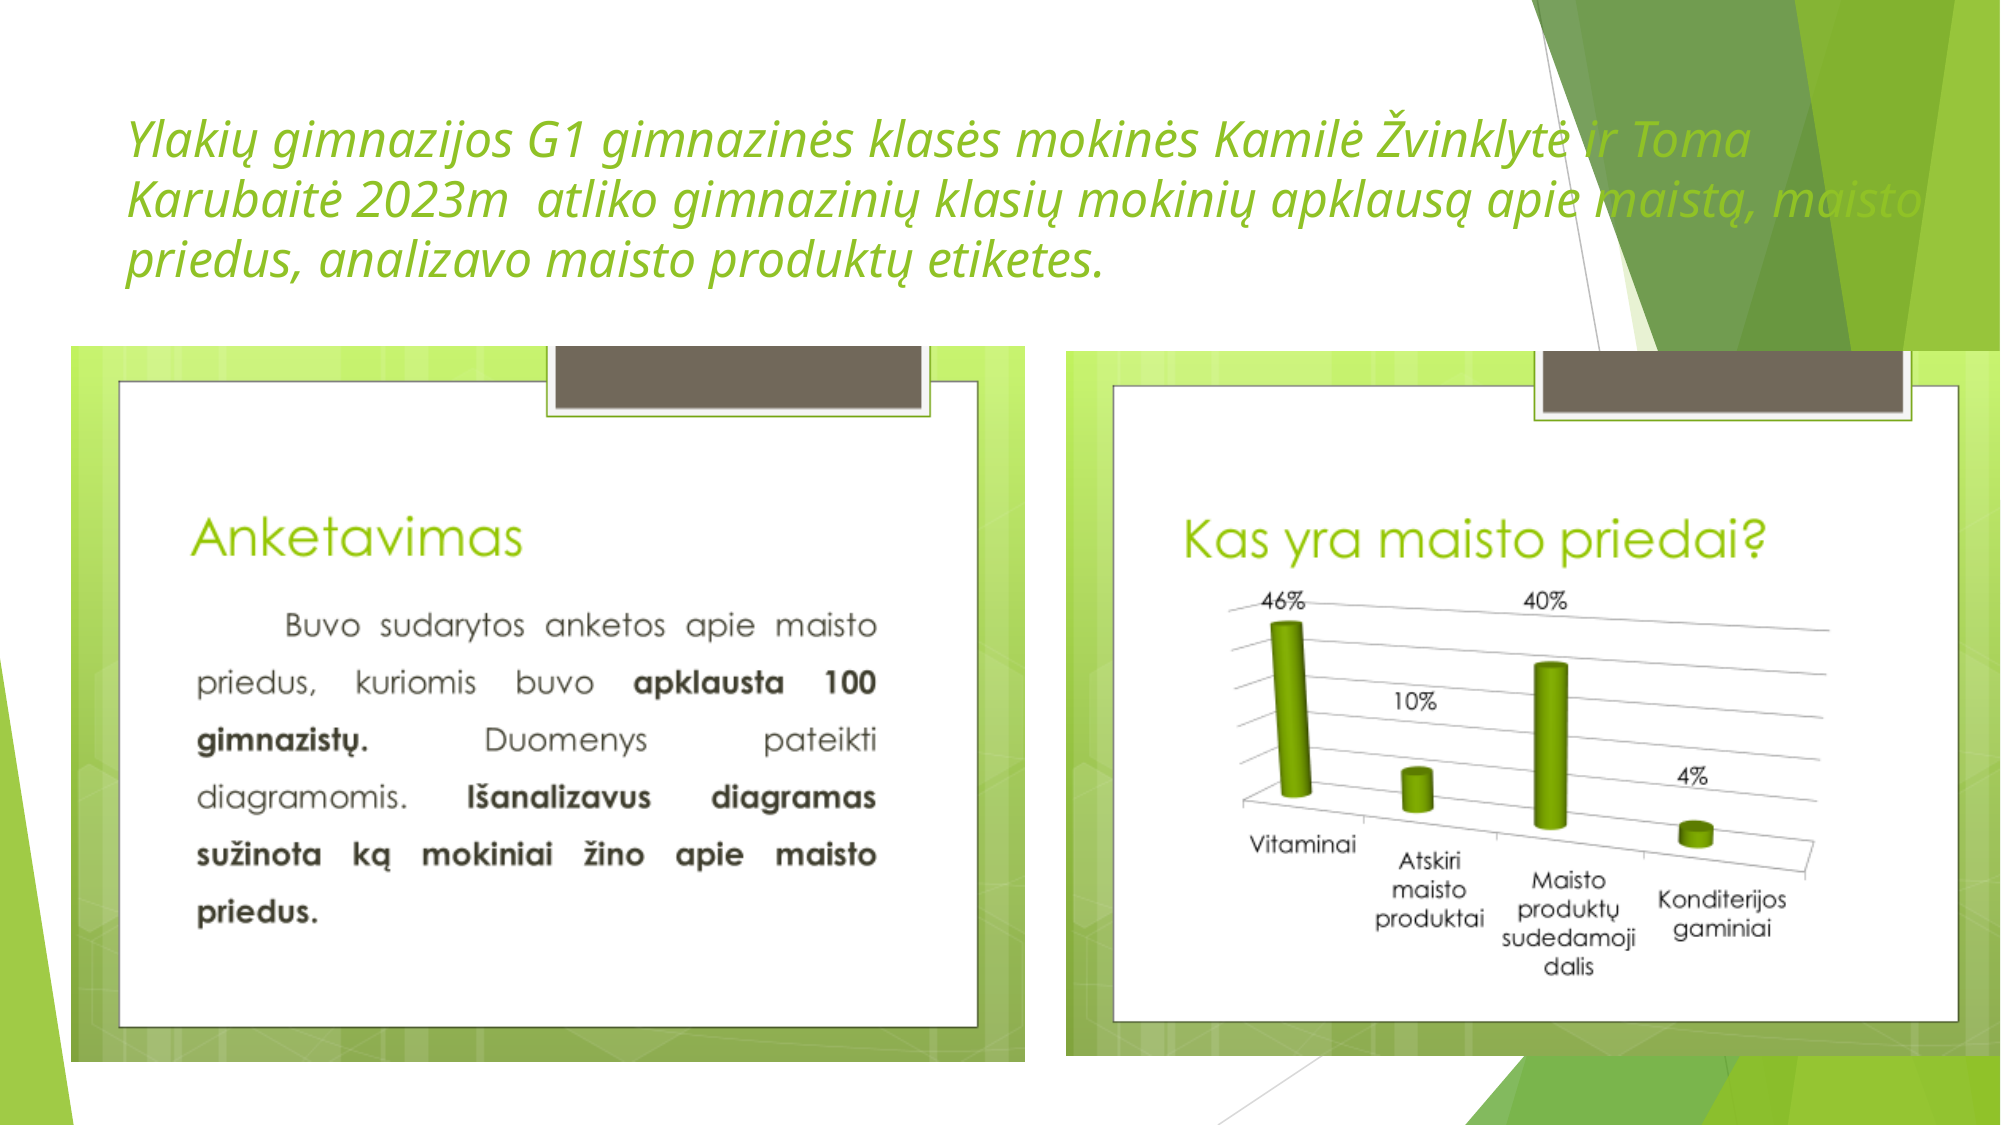

# Ylakių gimnazijos G1 gimnazinės klasės mokinės Kamilė Žvinklytė ir Toma Karubaitė 2023m atliko gimnazinių klasių mokinių apklausą apie maistą, maisto priedus, analizavo maisto produktų etiketes.